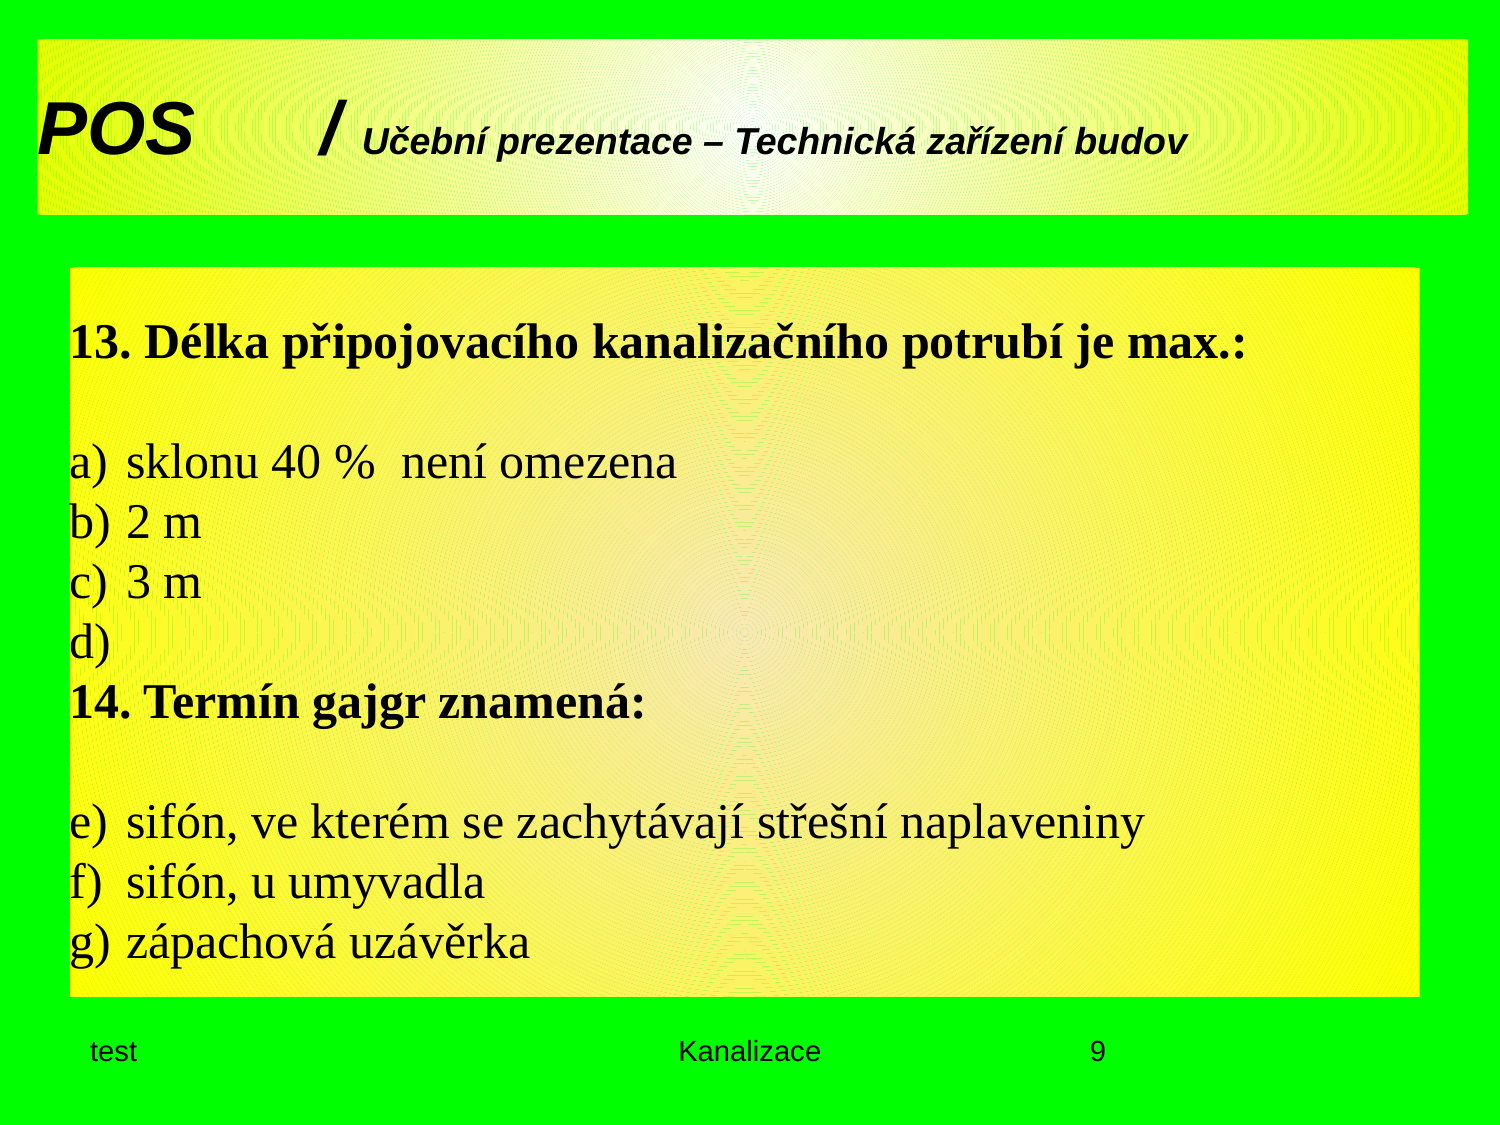

POS / Učební prezentace – Technická zařízení budov
13. Délka připojovacího kanalizačního potrubí je max.:
sklonu 40 % není omezena
2 m
3 m
14. Termín gajgr znamená:
sifón, ve kterém se zachytávají střešní naplaveniny
sifón, u umyvadla
zápachová uzávěrka
test
Kanalizace